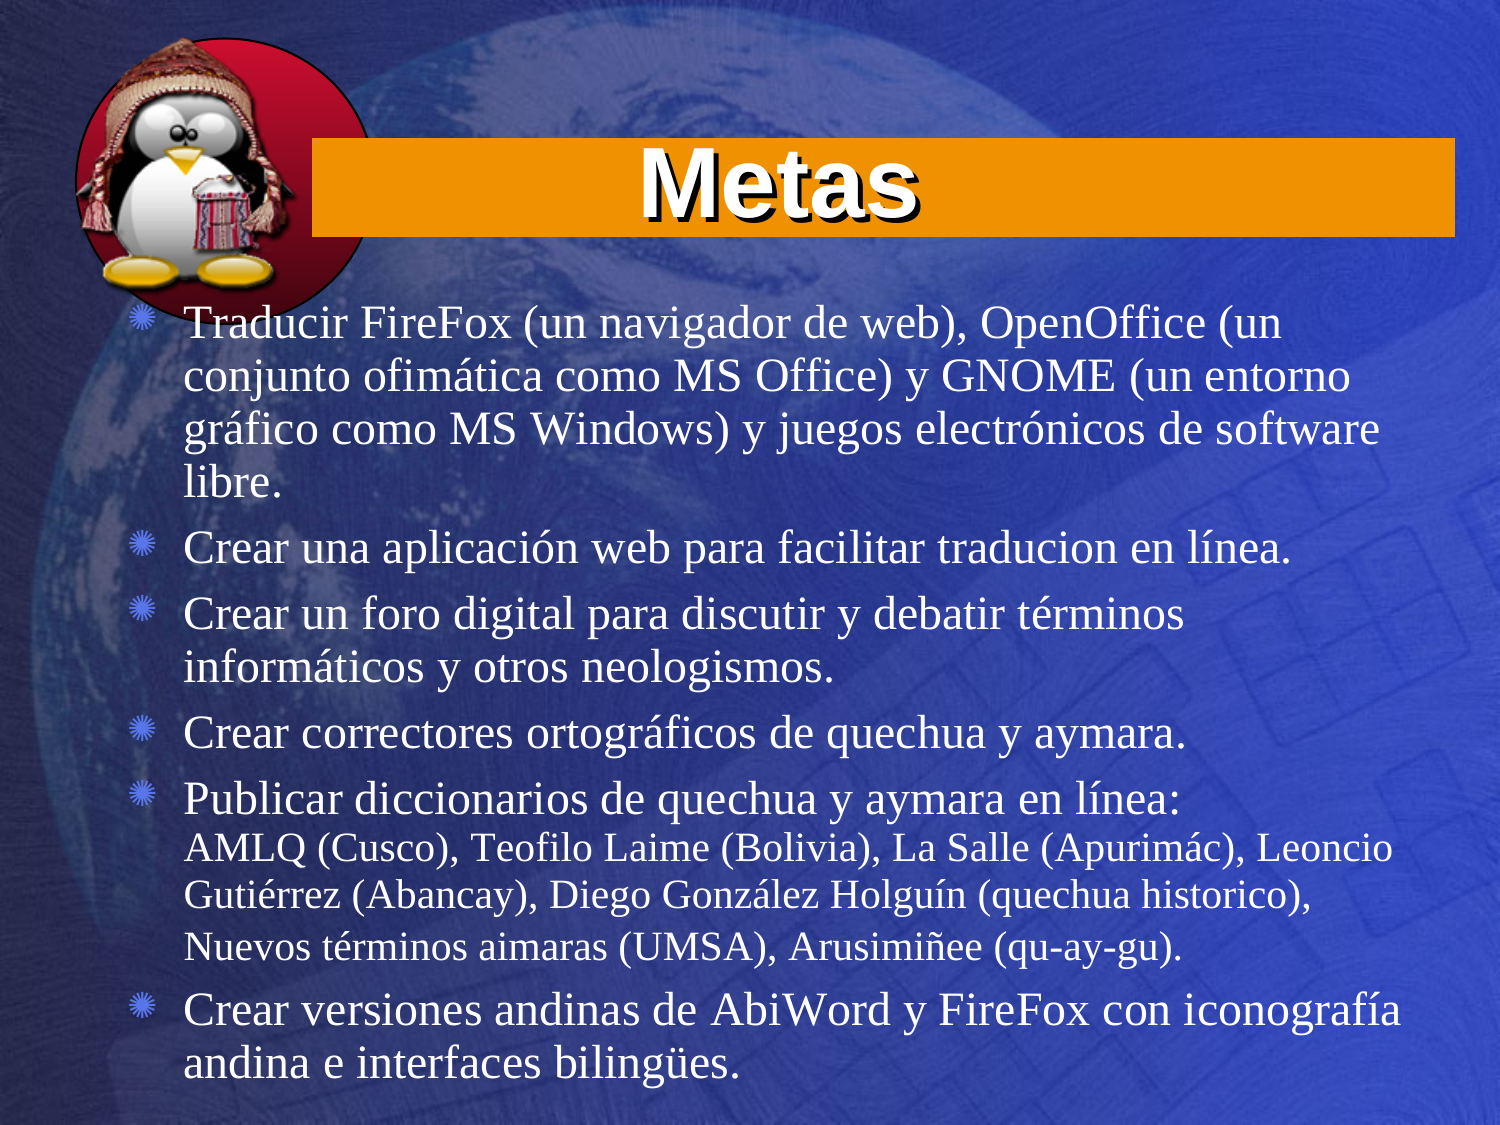

Metas
Traducir FireFox (un navigador de web), OpenOffice (un conjunto ofimática como MS Office) y GNOME (un entorno gráfico como MS Windows) y juegos electrónicos de software libre.
Crear una aplicación web para facilitar traducion en línea.
Crear un foro digital para discutir y debatir términos informáticos y otros neologismos.
Crear correctores ortográficos de quechua y aymara.
Publicar diccionarios de quechua y aymara en línea:
AMLQ (Cusco), Teofilo Laime (Bolivia), La Salle (Apurimác), Leoncio Gutiérrez (Abancay), Diego González Holguín (quechua historico), Nuevos términos aimaras (UMSA), Arusimiñee (qu-ay-gu).
Crear versiones andinas de AbiWord y FireFox con iconografía andina e interfaces bilingües.